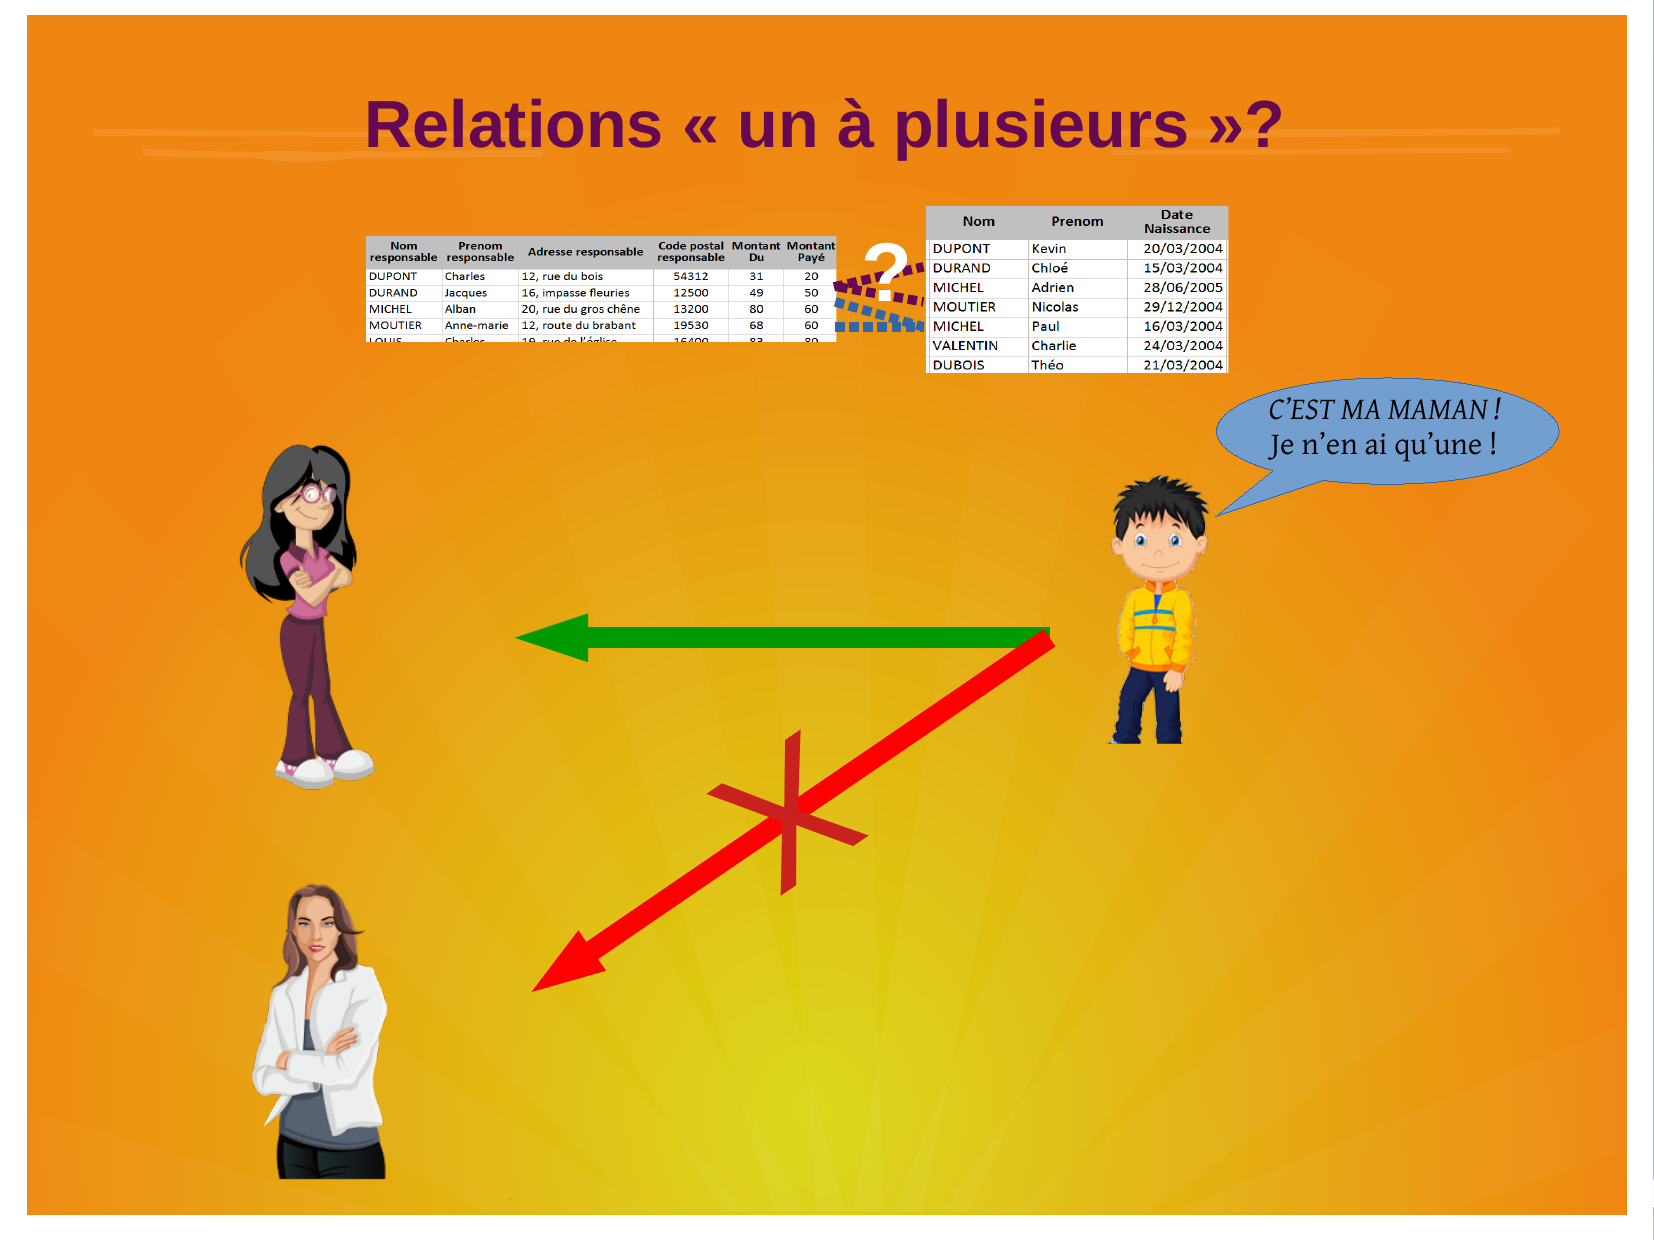

Relations « un à plusieurs »?
?
C’EST MA MAMAN !
Je n’en ai qu’une !
X